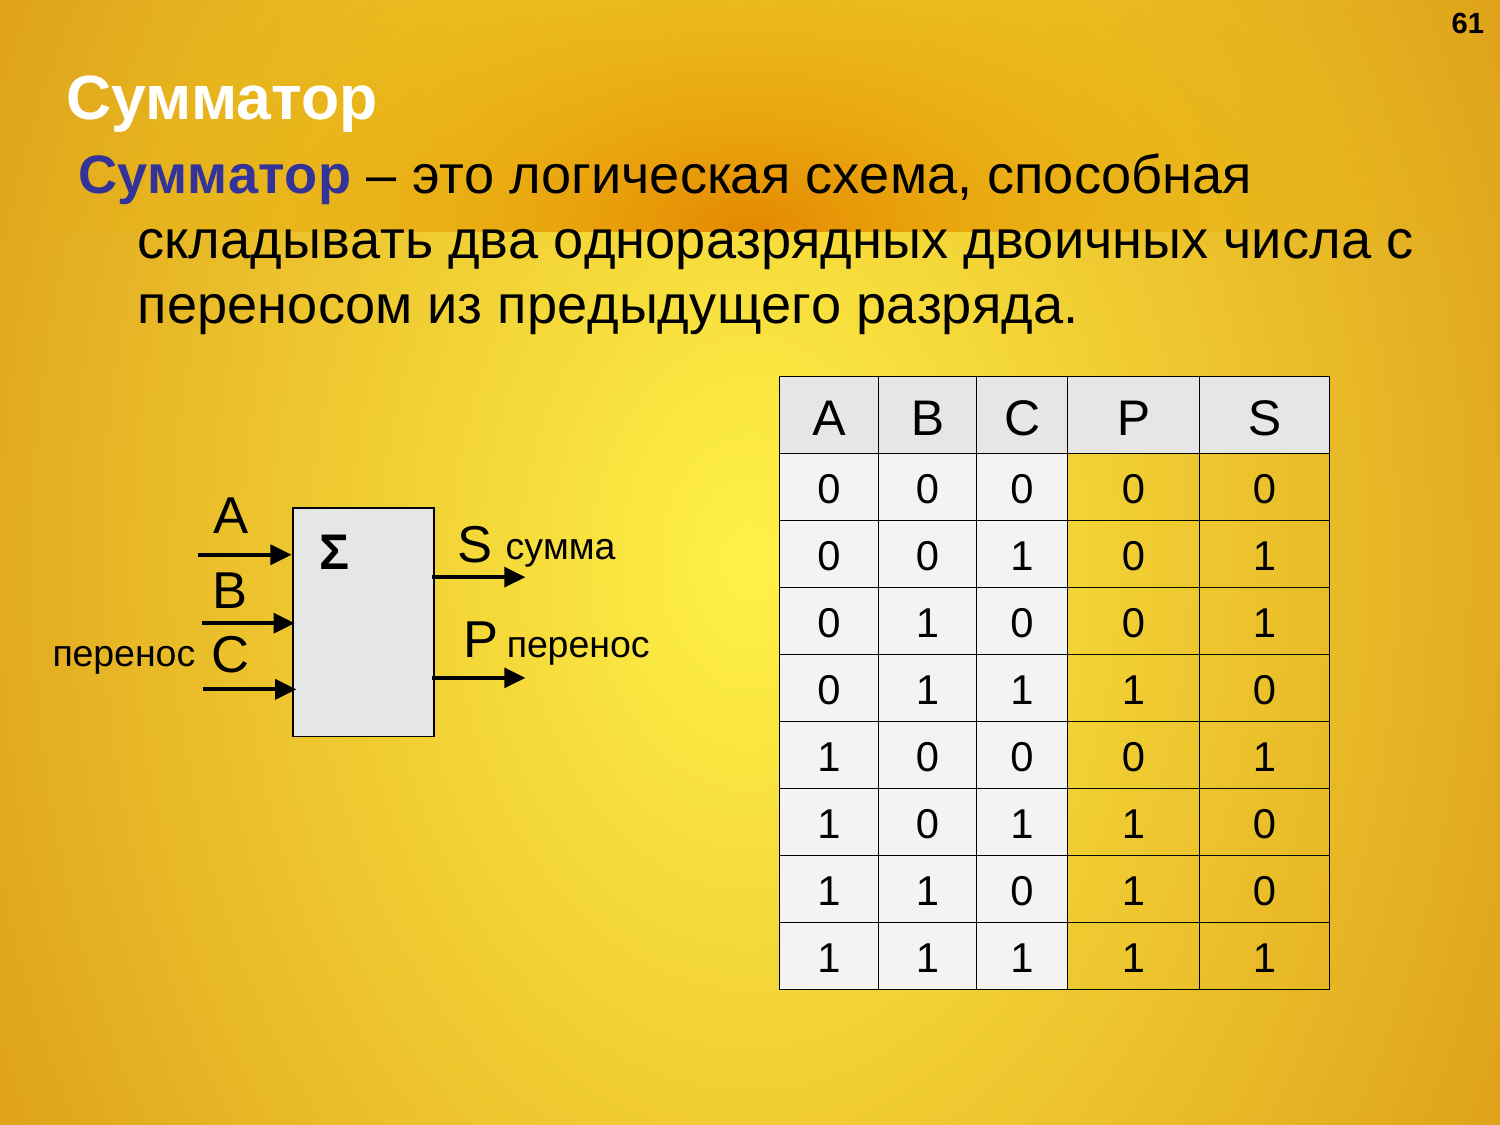

# Сумматор
Сумматор – это логическая схема, способная складывать два одноразрядных двоичных числа с переносом из предыдущего разряда.
| A | B | C | P | S |
| --- | --- | --- | --- | --- |
| 0 | 0 | 0 | 0 | 0 |
| 0 | 0 | 1 | 0 | 1 |
| 0 | 1 | 0 | 0 | 1 |
| 0 | 1 | 1 | 1 | 0 |
| 1 | 0 | 0 | 0 | 1 |
| 1 | 0 | 1 | 1 | 0 |
| 1 | 1 | 0 | 1 | 0 |
| 1 | 1 | 1 | 1 | 1 |
Σ
сумма
перенос
перенос